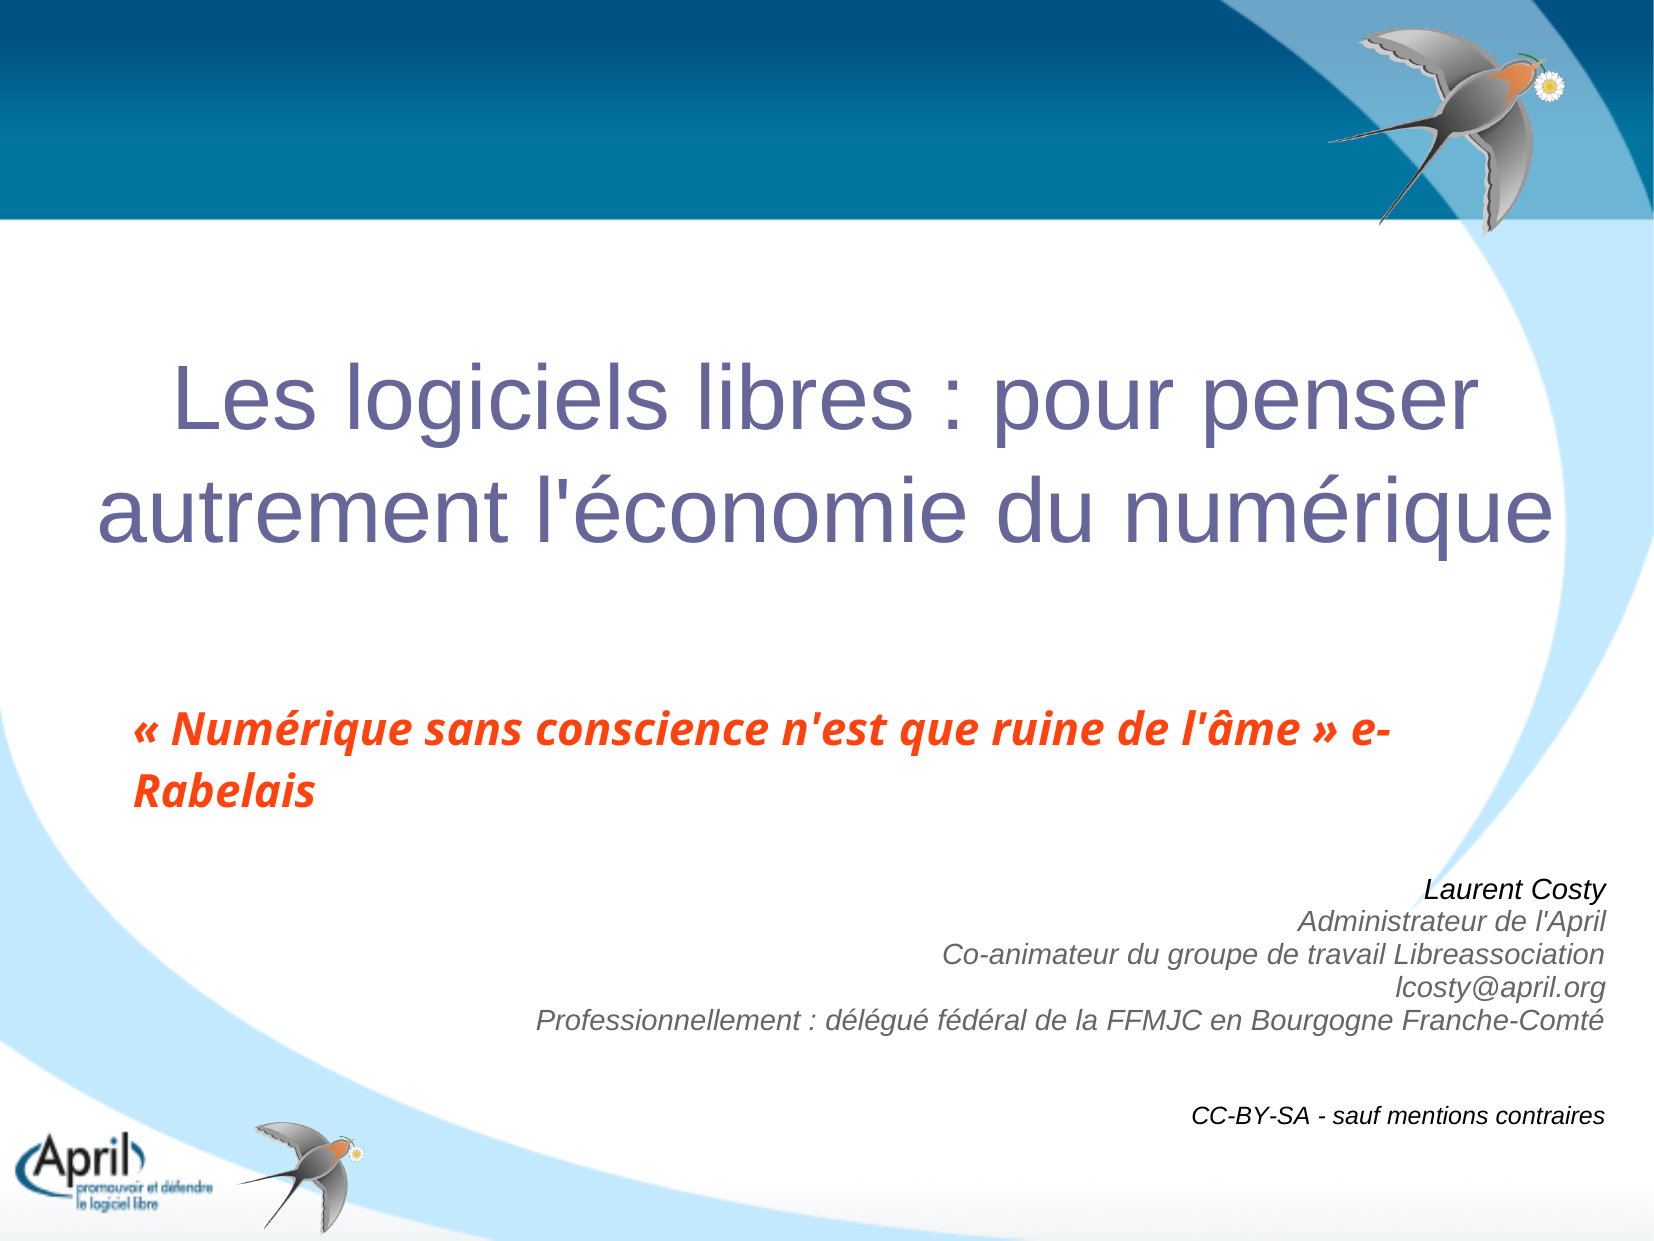

# Laurent Costy
Administrateur de l'April
Co-animateur du groupe de travail Libreassociation
lcosty@april.org
Professionnellement : délégué fédéral de la FFMJC en Bourgogne Franche-Comté
CC-BY-SA - sauf mentions contraires
Les logiciels libres : pour penser autrement l'économie du numérique
« Numérique sans conscience n'est que ruine de l'âme » e-Rabelais